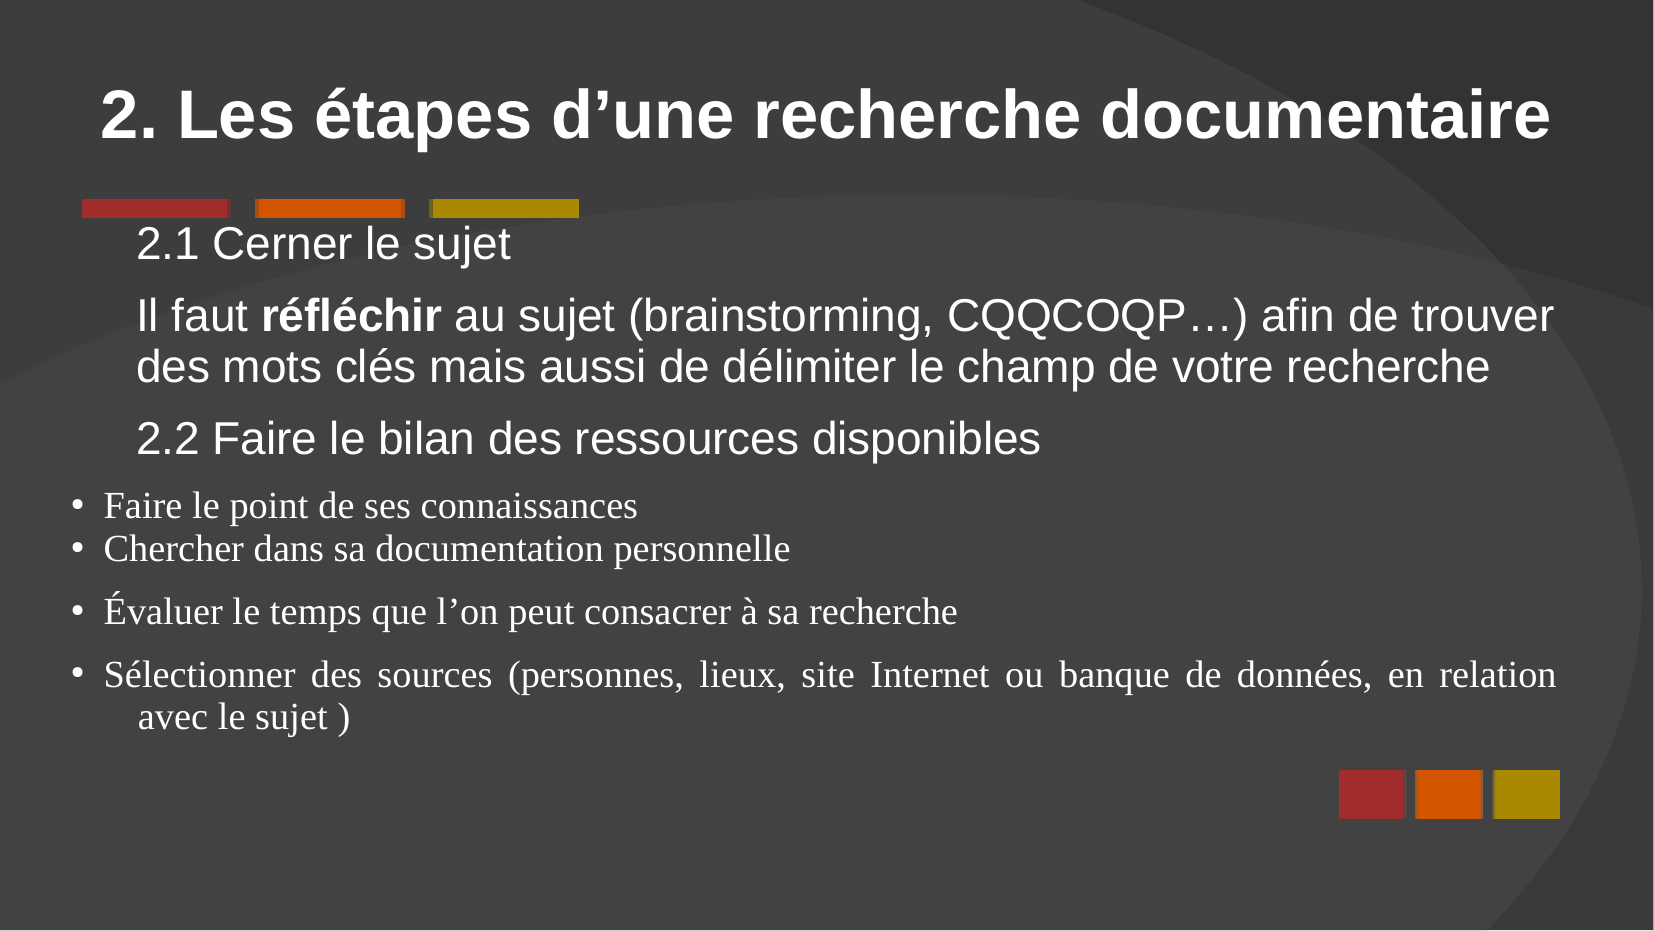

# 2. Les étapes d’une recherche documentaire
2.1 Cerner le sujet
Il faut réfléchir au sujet (brainstorming, CQQCOQP…) afin de trouver des mots clés mais aussi de délimiter le champ de votre recherche
2.2 Faire le bilan des ressources disponibles
Faire le point de ses connaissances
Chercher dans sa documentation personnelle
Évaluer le temps que l’on peut consacrer à sa recherche
Sélectionner des sources (personnes, lieux, site Internet ou banque de données, en relation avec le sujet )